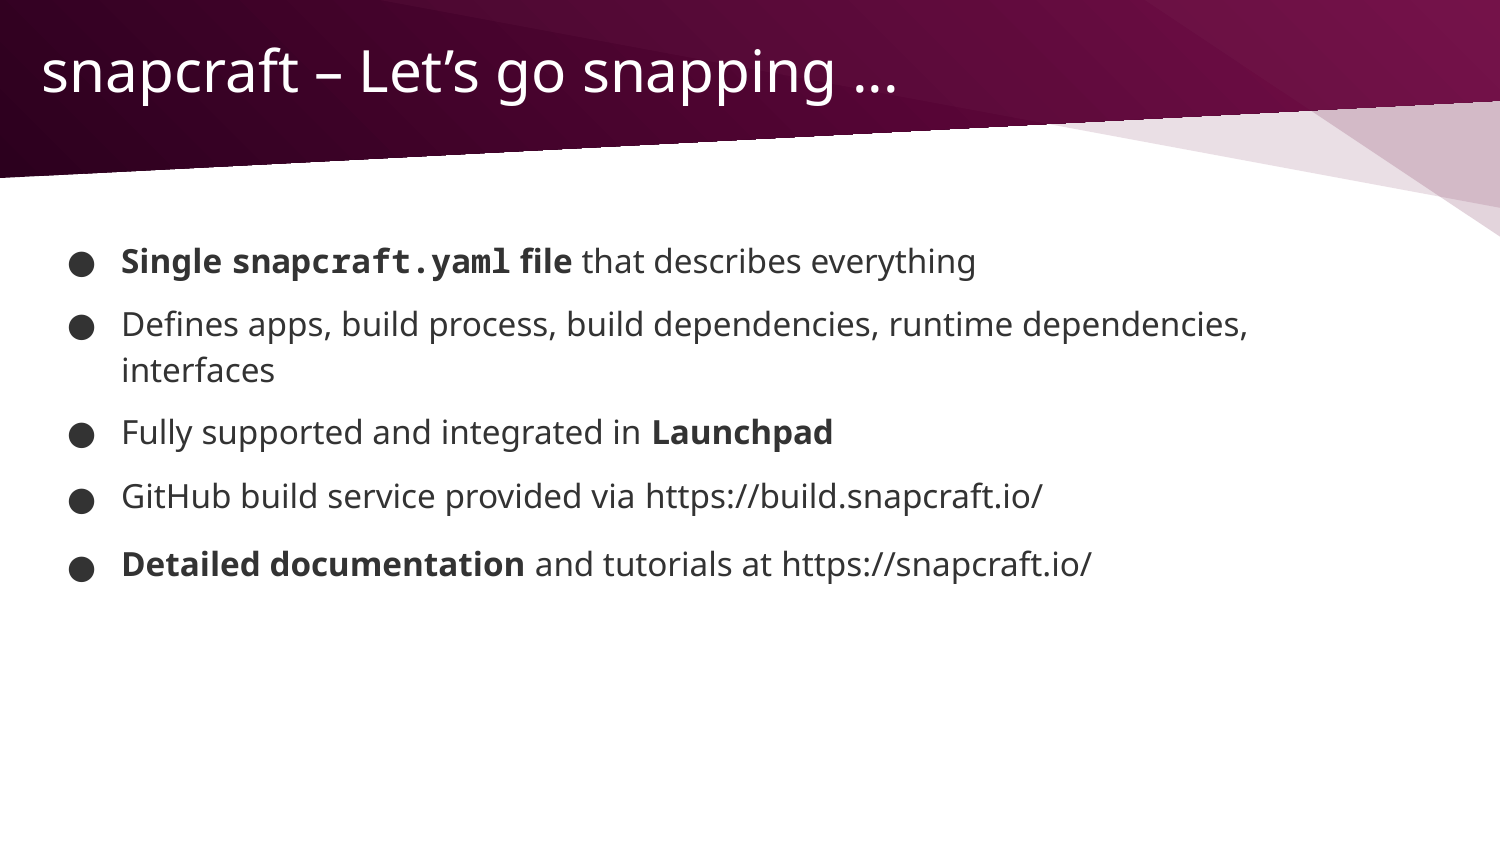

snapcraft – Let’s go snapping ...
# Single snapcraft.yaml file that describes everything
Defines apps, build process, build dependencies, runtime dependencies, interfaces
Fully supported and integrated in Launchpad
GitHub build service provided via https://build.snapcraft.io/
Detailed documentation and tutorials at https://snapcraft.io/